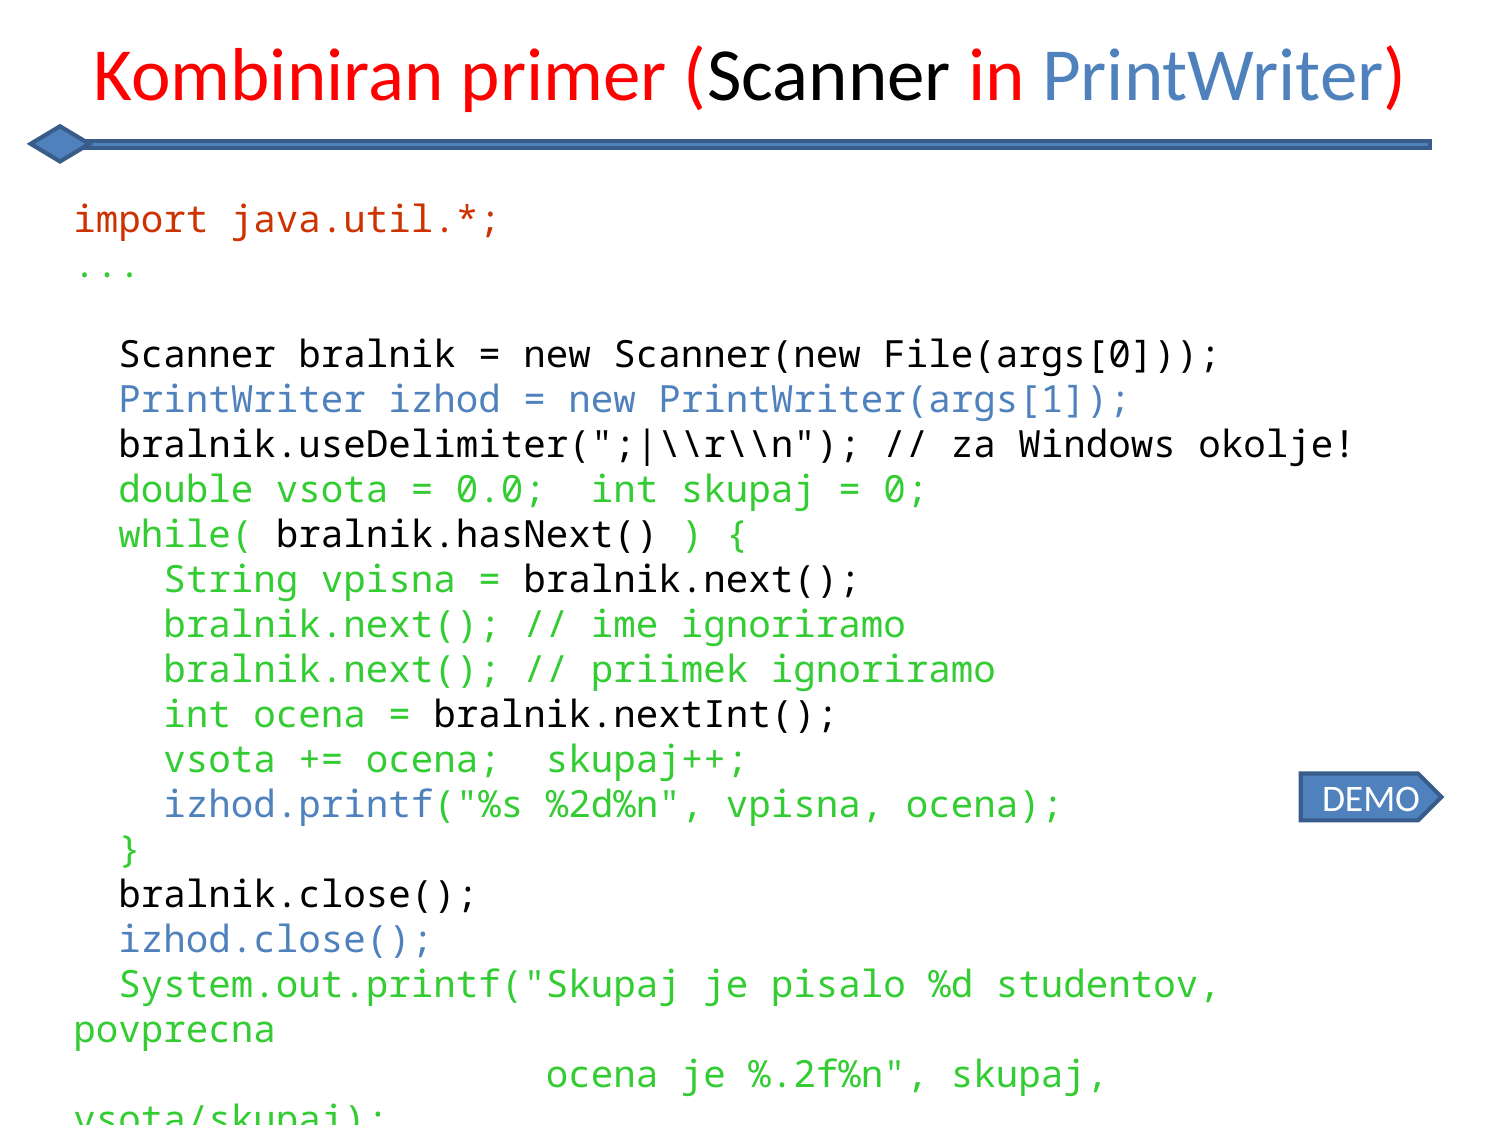

# Kombiniran primer (Scanner in PrintWriter)
import java.util.*;
...
 Scanner bralnik = new Scanner(new File(args[0]));
 PrintWriter izhod = new PrintWriter(args[1]);
 bralnik.useDelimiter(";|\\r\\n"); // za Windows okolje!
 double vsota = 0.0; int skupaj = 0;
 while( bralnik.hasNext() ) {
 String vpisna = bralnik.next();
 bralnik.next(); // ime ignoriramo
 bralnik.next(); // priimek ignoriramo
 int ocena = bralnik.nextInt();
 vsota += ocena; skupaj++;
 izhod.printf("%s %2d%n", vpisna, ocena);
 }
 bralnik.close();
 izhod.close();
 System.out.printf("Skupaj je pisalo %d studentov, povprecna
 ocena je %.2f%n", skupaj, vsota/skupaj);
DEMO